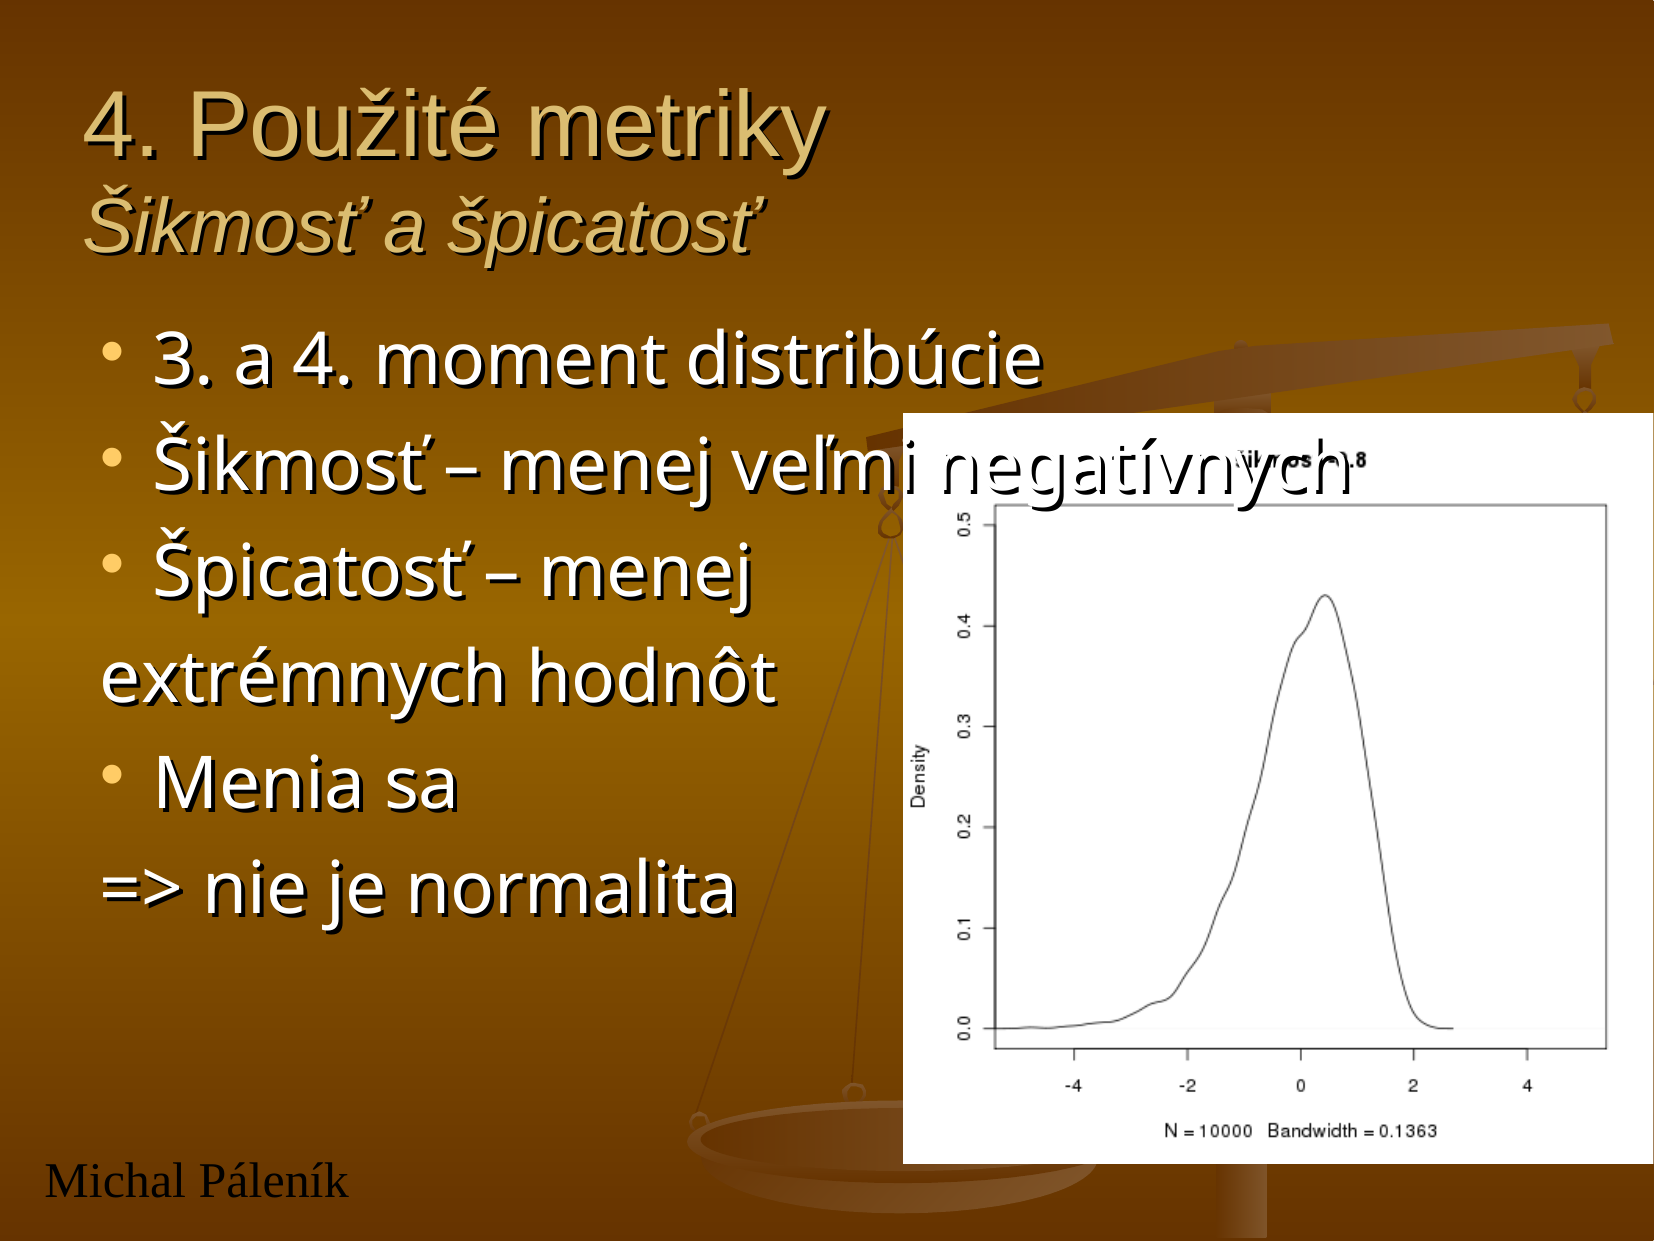

# 4. Použité metriky Šikmosť a špicatosť
3. a 4. moment distribúcie
Šikmosť – menej veľmi negatívnych
Špicatosť – menej
extrémnych hodnôt
Menia sa
=> nie je normalita